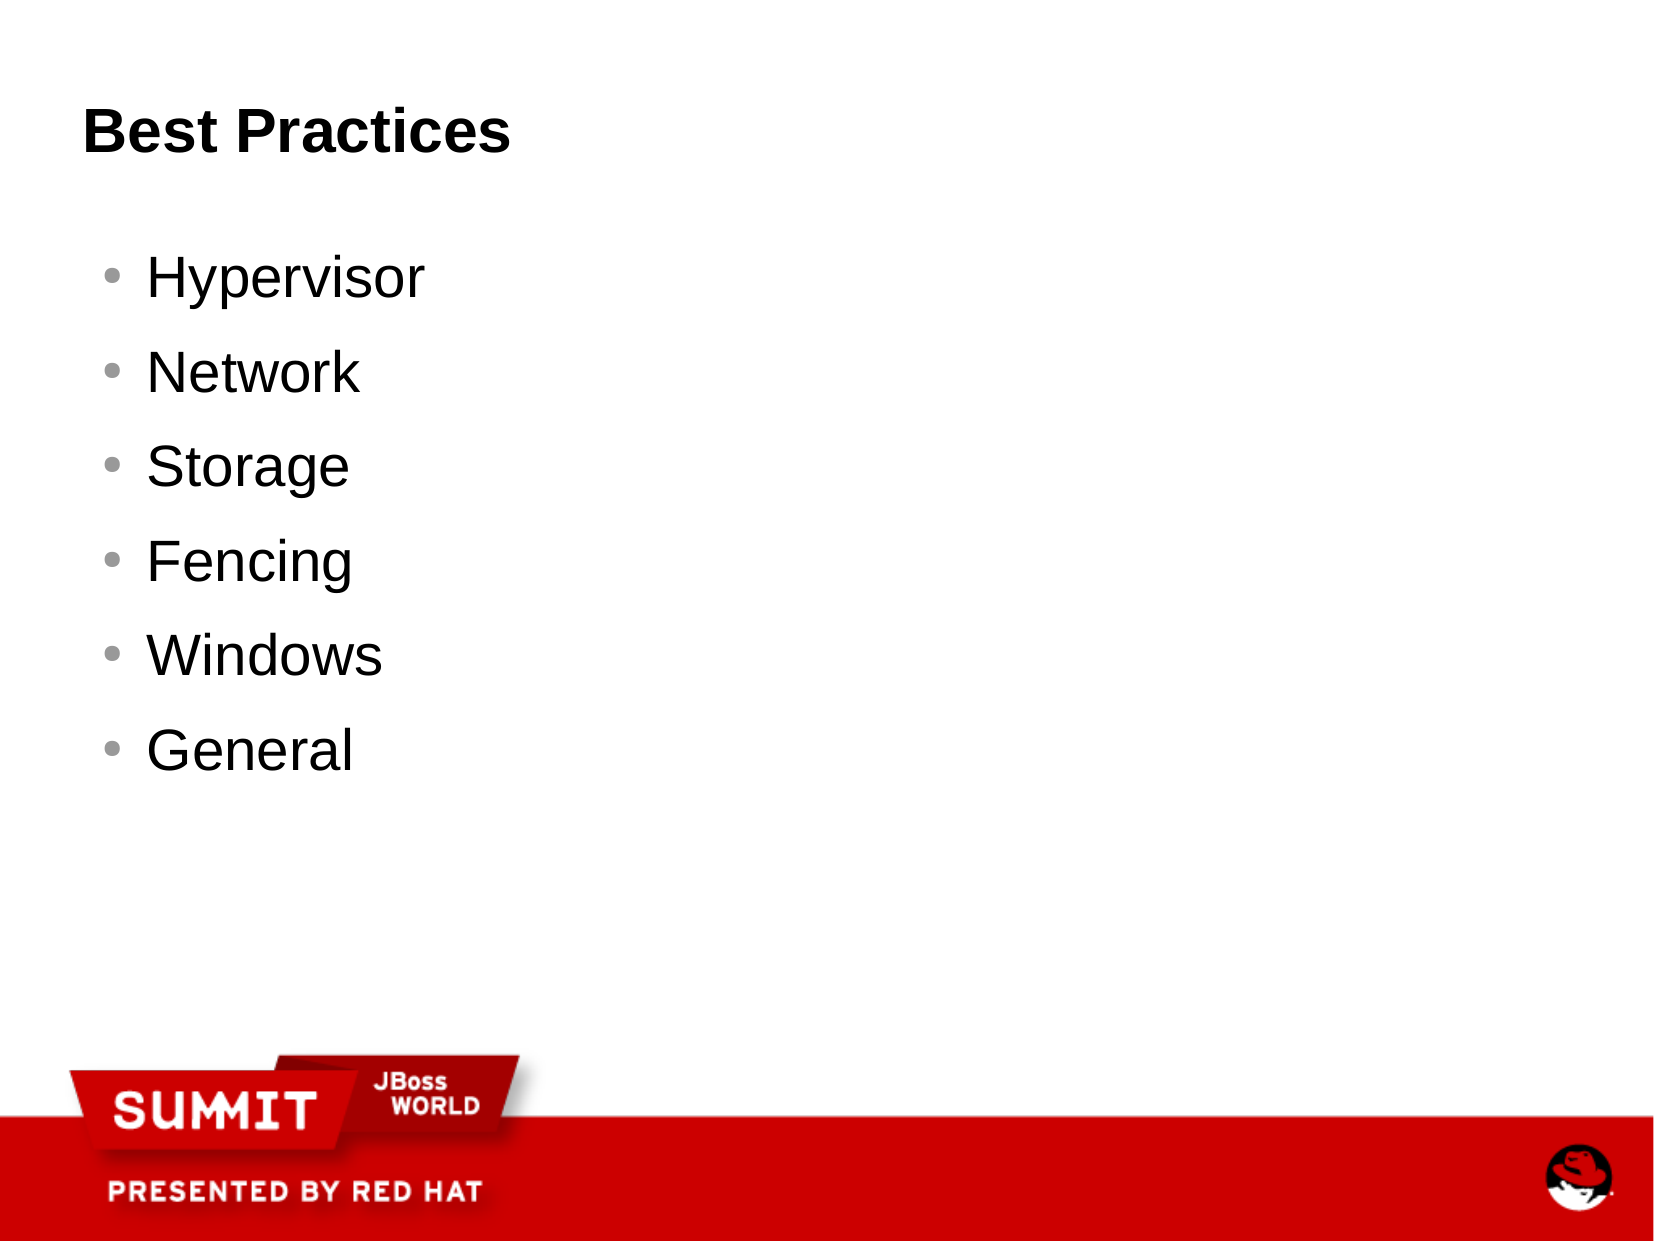

# Best Practices
Hypervisor
Network
Storage
Fencing
Windows
General